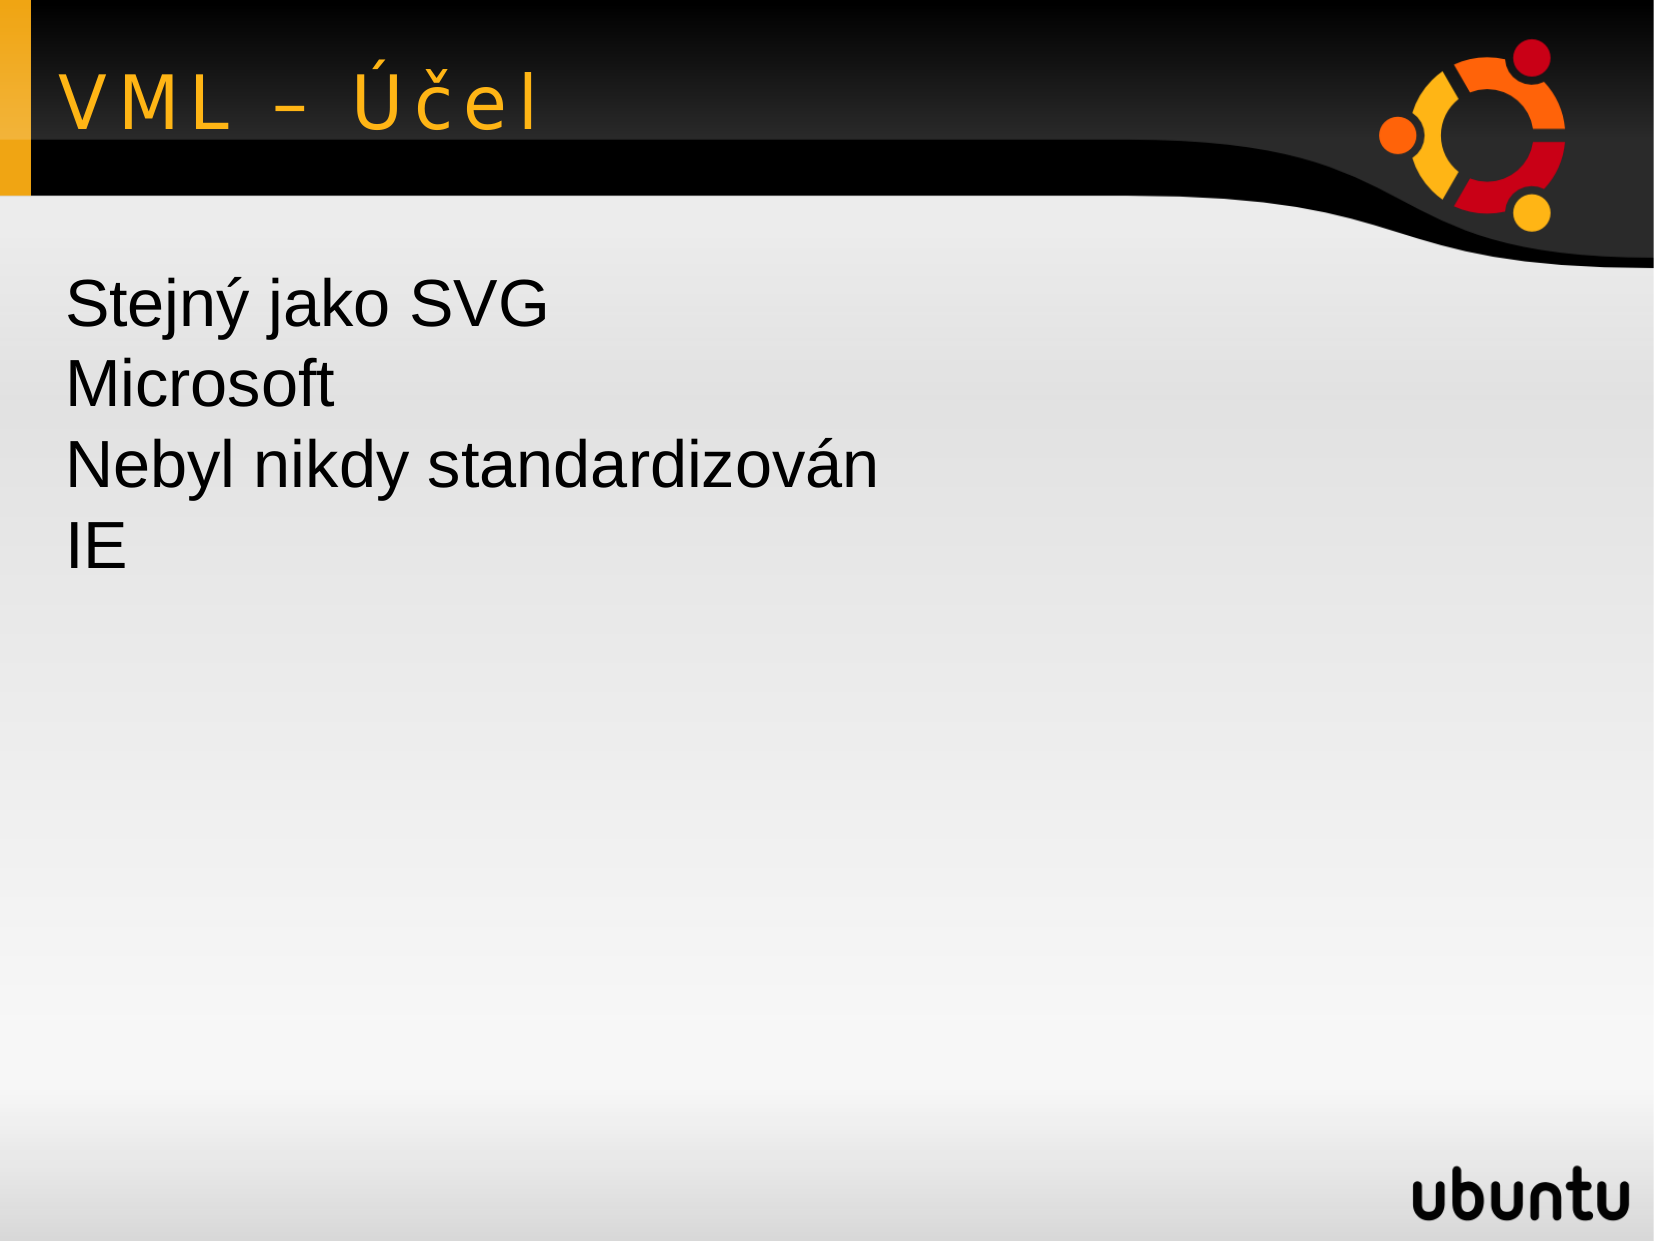

# VML – Účel
Stejný jako SVG
Microsoft
Nebyl nikdy standardizován
IE